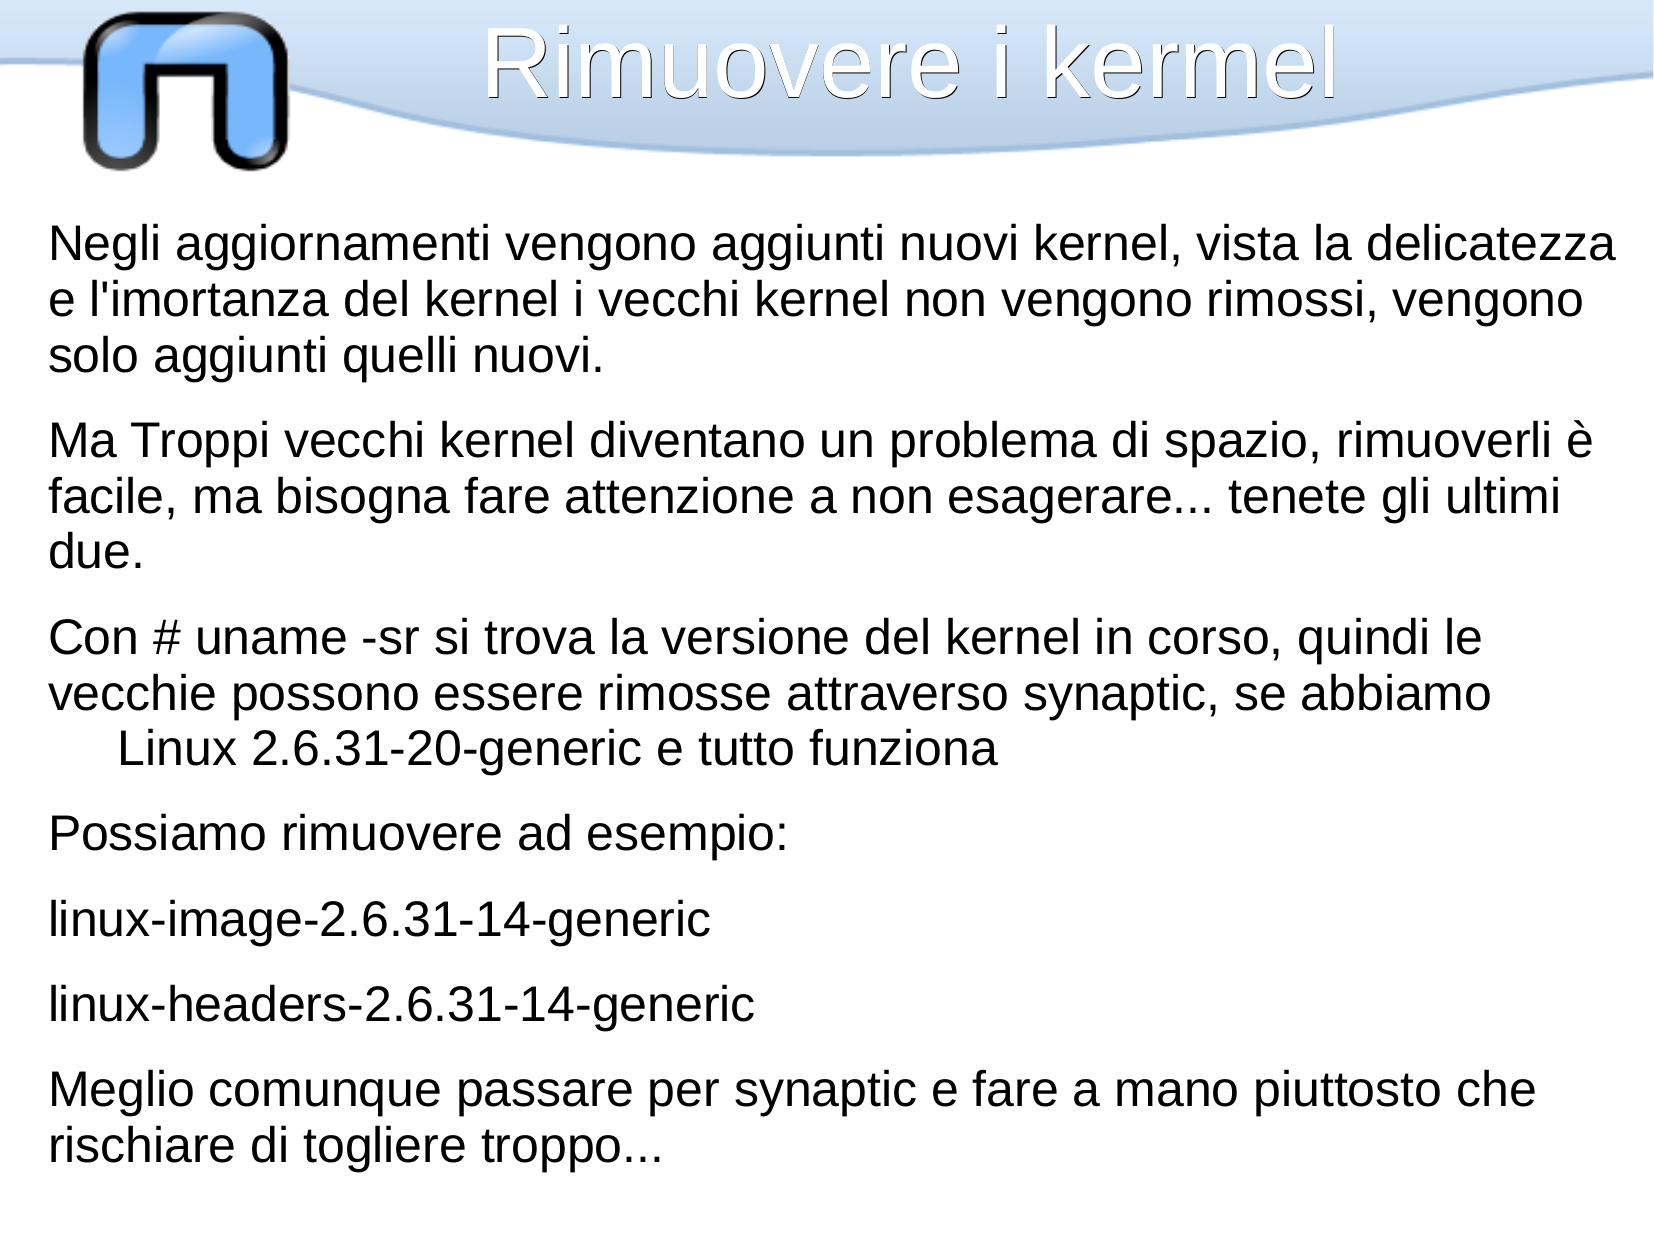

Rimuovere i kermel
# Negli aggiornamenti vengono aggiunti nuovi kernel, vista la delicatezza e l'imortanza del kernel i vecchi kernel non vengono rimossi, vengono solo aggiunti quelli nuovi.
Ma Troppi vecchi kernel diventano un problema di spazio, rimuoverli è facile, ma bisogna fare attenzione a non esagerare... tenete gli ultimi due.
Con # uname -sr si trova la versione del kernel in corso, quindi le vecchie possono essere rimosse attraverso synaptic, se abbiamo		 Linux 2.6.31-20-generic e tutto funziona
Possiamo rimuovere ad esempio:
linux-image-2.6.31-14-generic
linux-headers-2.6.31-14-generic
Meglio comunque passare per synaptic e fare a mano piuttosto che rischiare di togliere troppo...